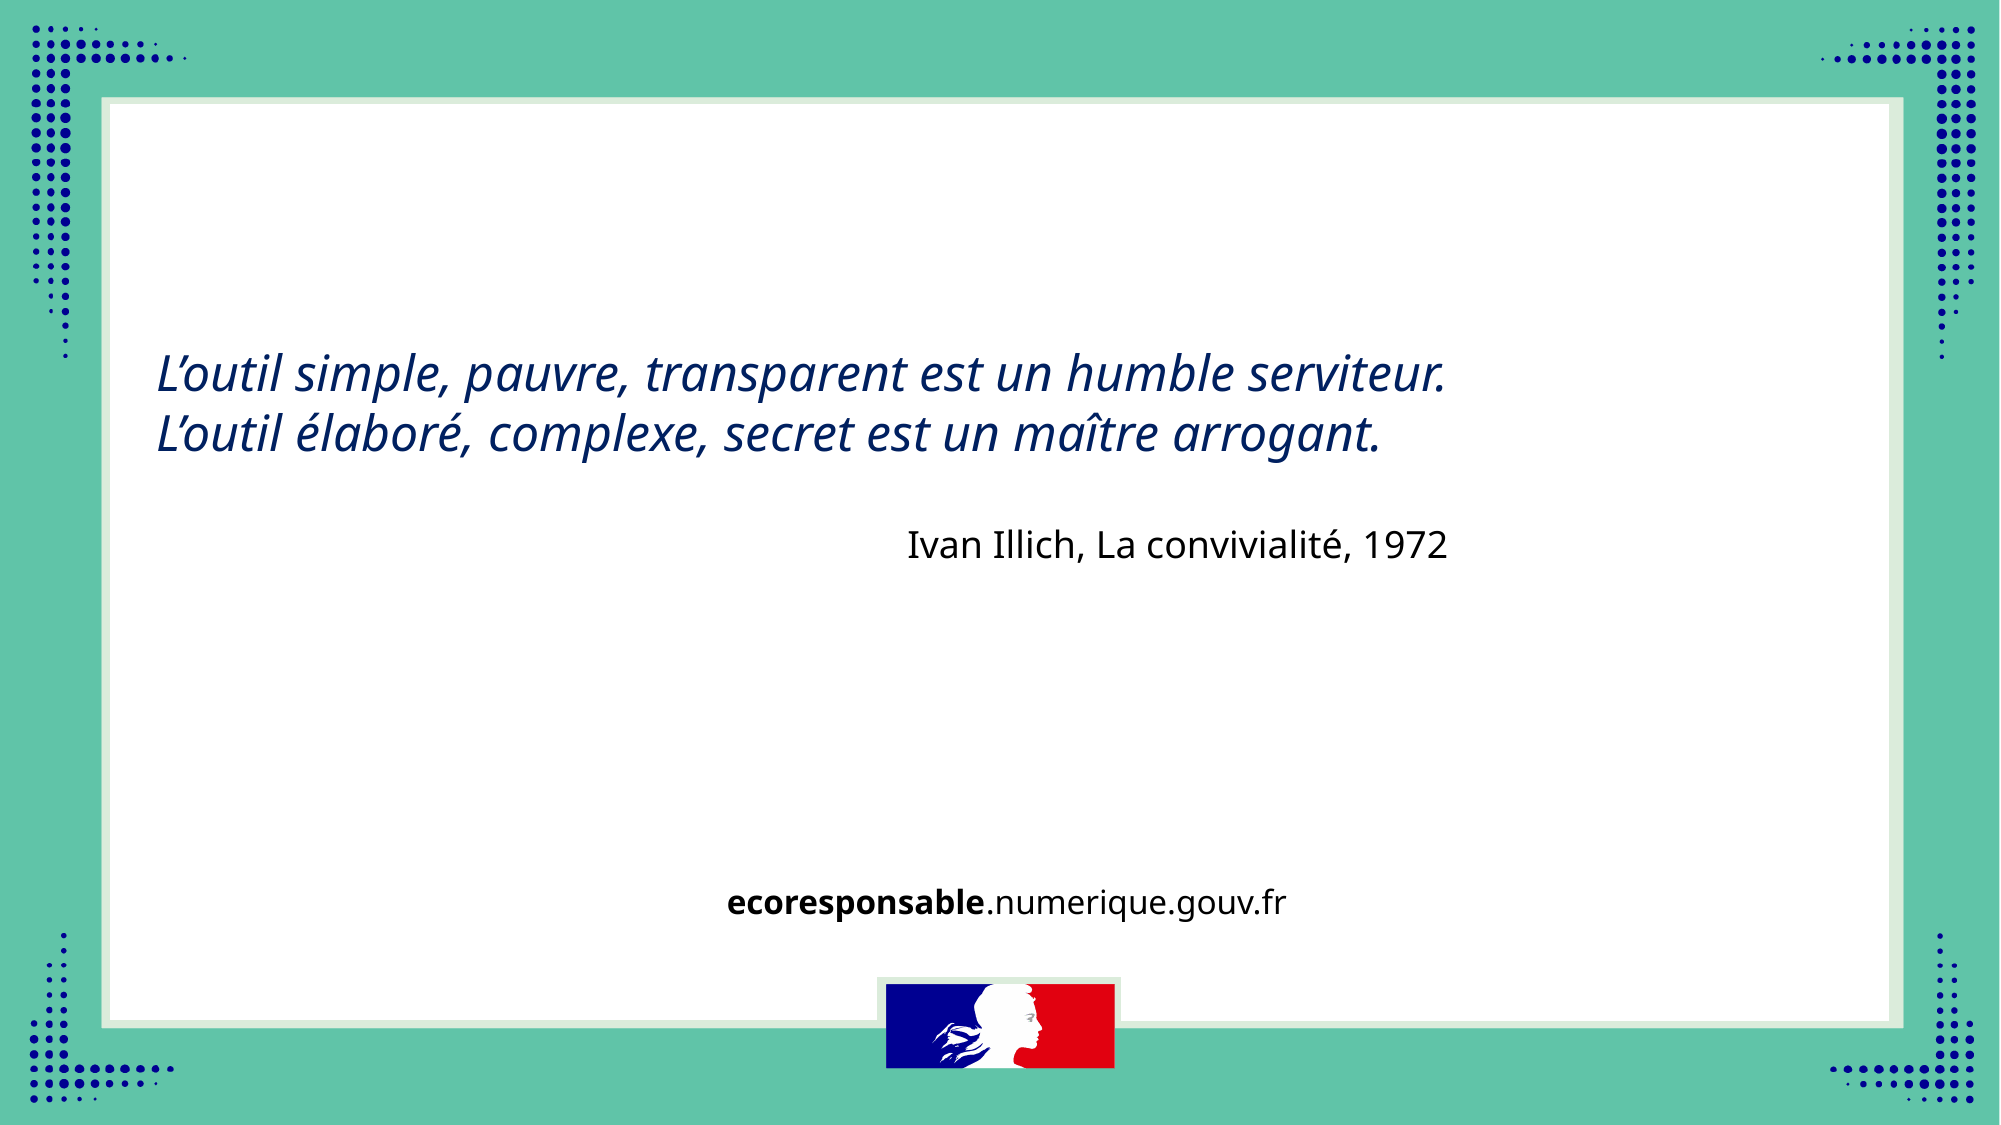

L’outil simple, pauvre, transparent est un humble serviteur.
L’outil élaboré, complexe, secret est un maître arrogant.
Ivan Illich, La convivialité, 1972
ecoresponsable.numerique.gouv.fr